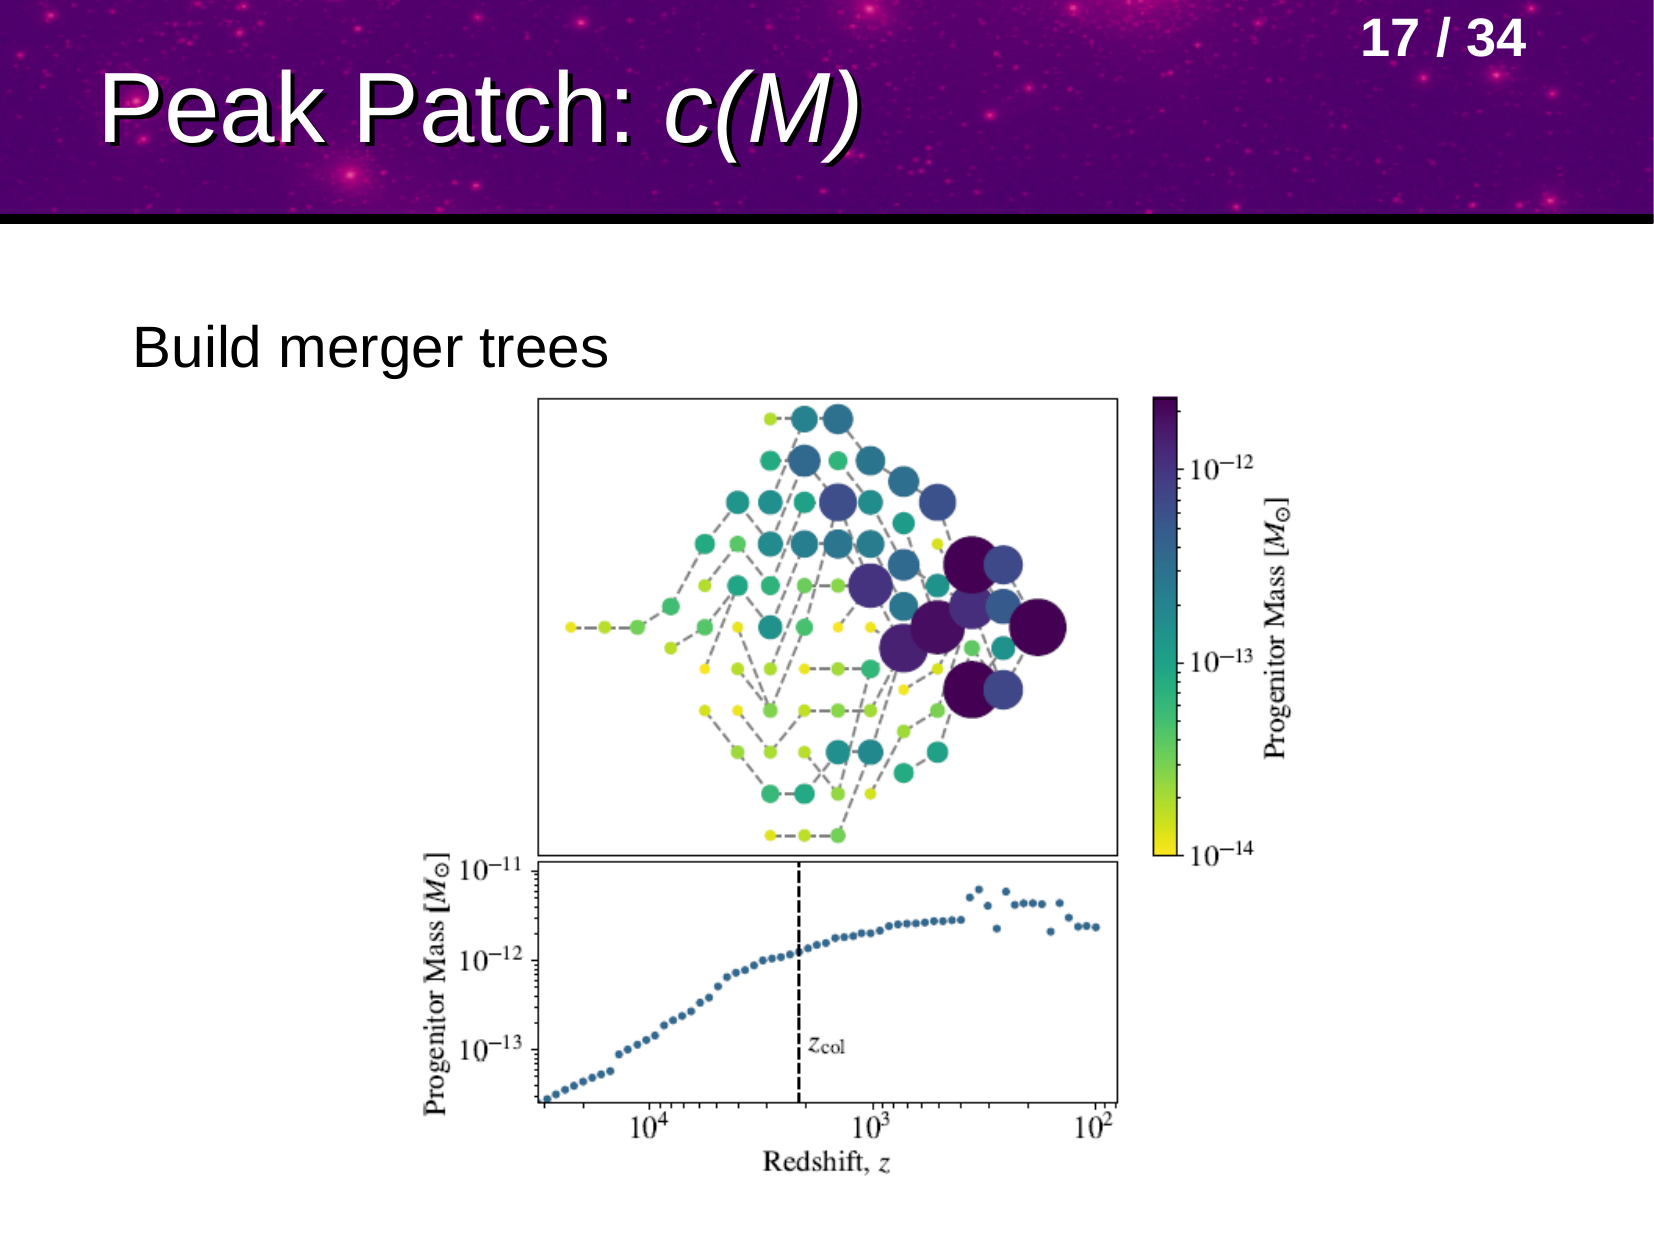

Peak Patch
Peak Patch: c(M)
Build merger trees